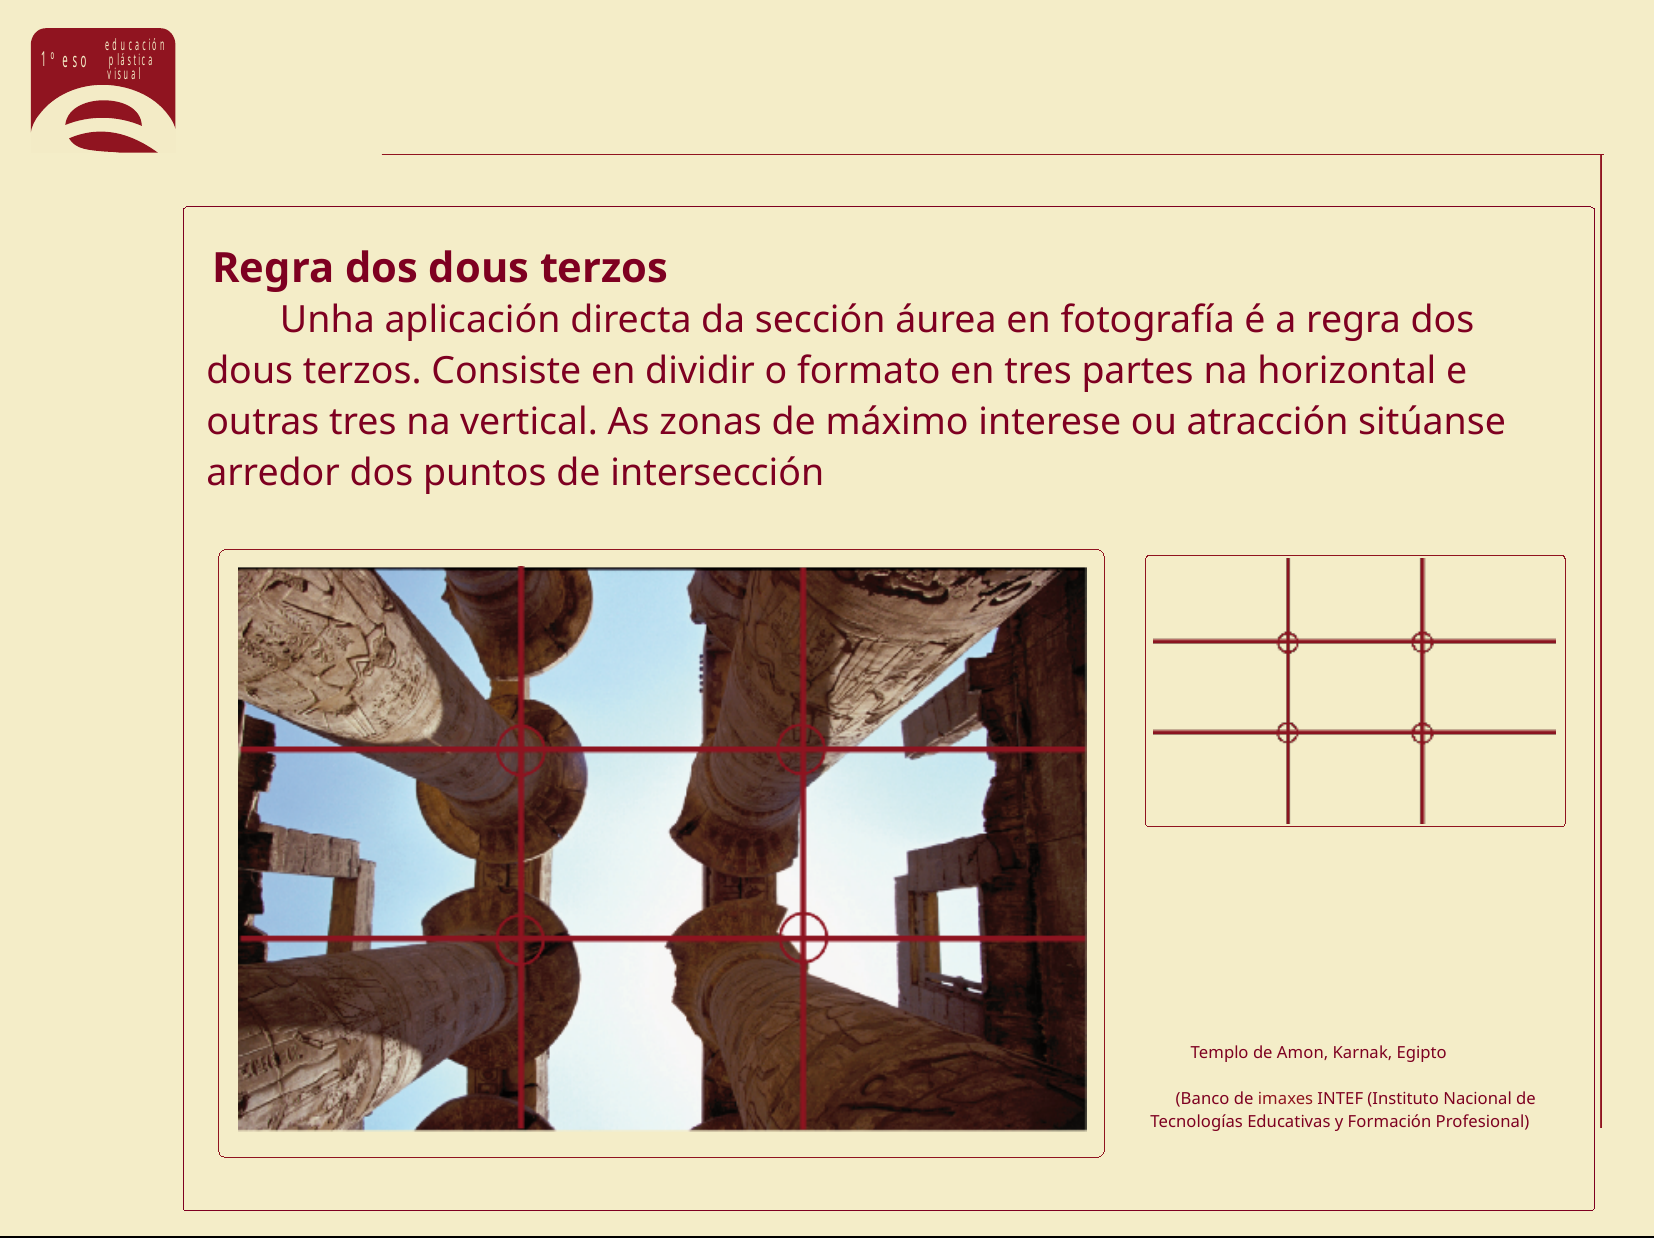

Regra dos dous terzos
#
		Unha aplicación directa da sección áurea en fotografía é a regra dos dous terzos. Consiste en dividir o formato en tres partes na horizontal e outras tres na vertical. As zonas de máximo interese ou atracción sitúanse arredor dos puntos de intersección
 Templo de Amon, Karnak, Egipto
 	 (Banco de imaxes INTEF (Instituto Nacional de
 Tecnologías Educativas y Formación Profesional)